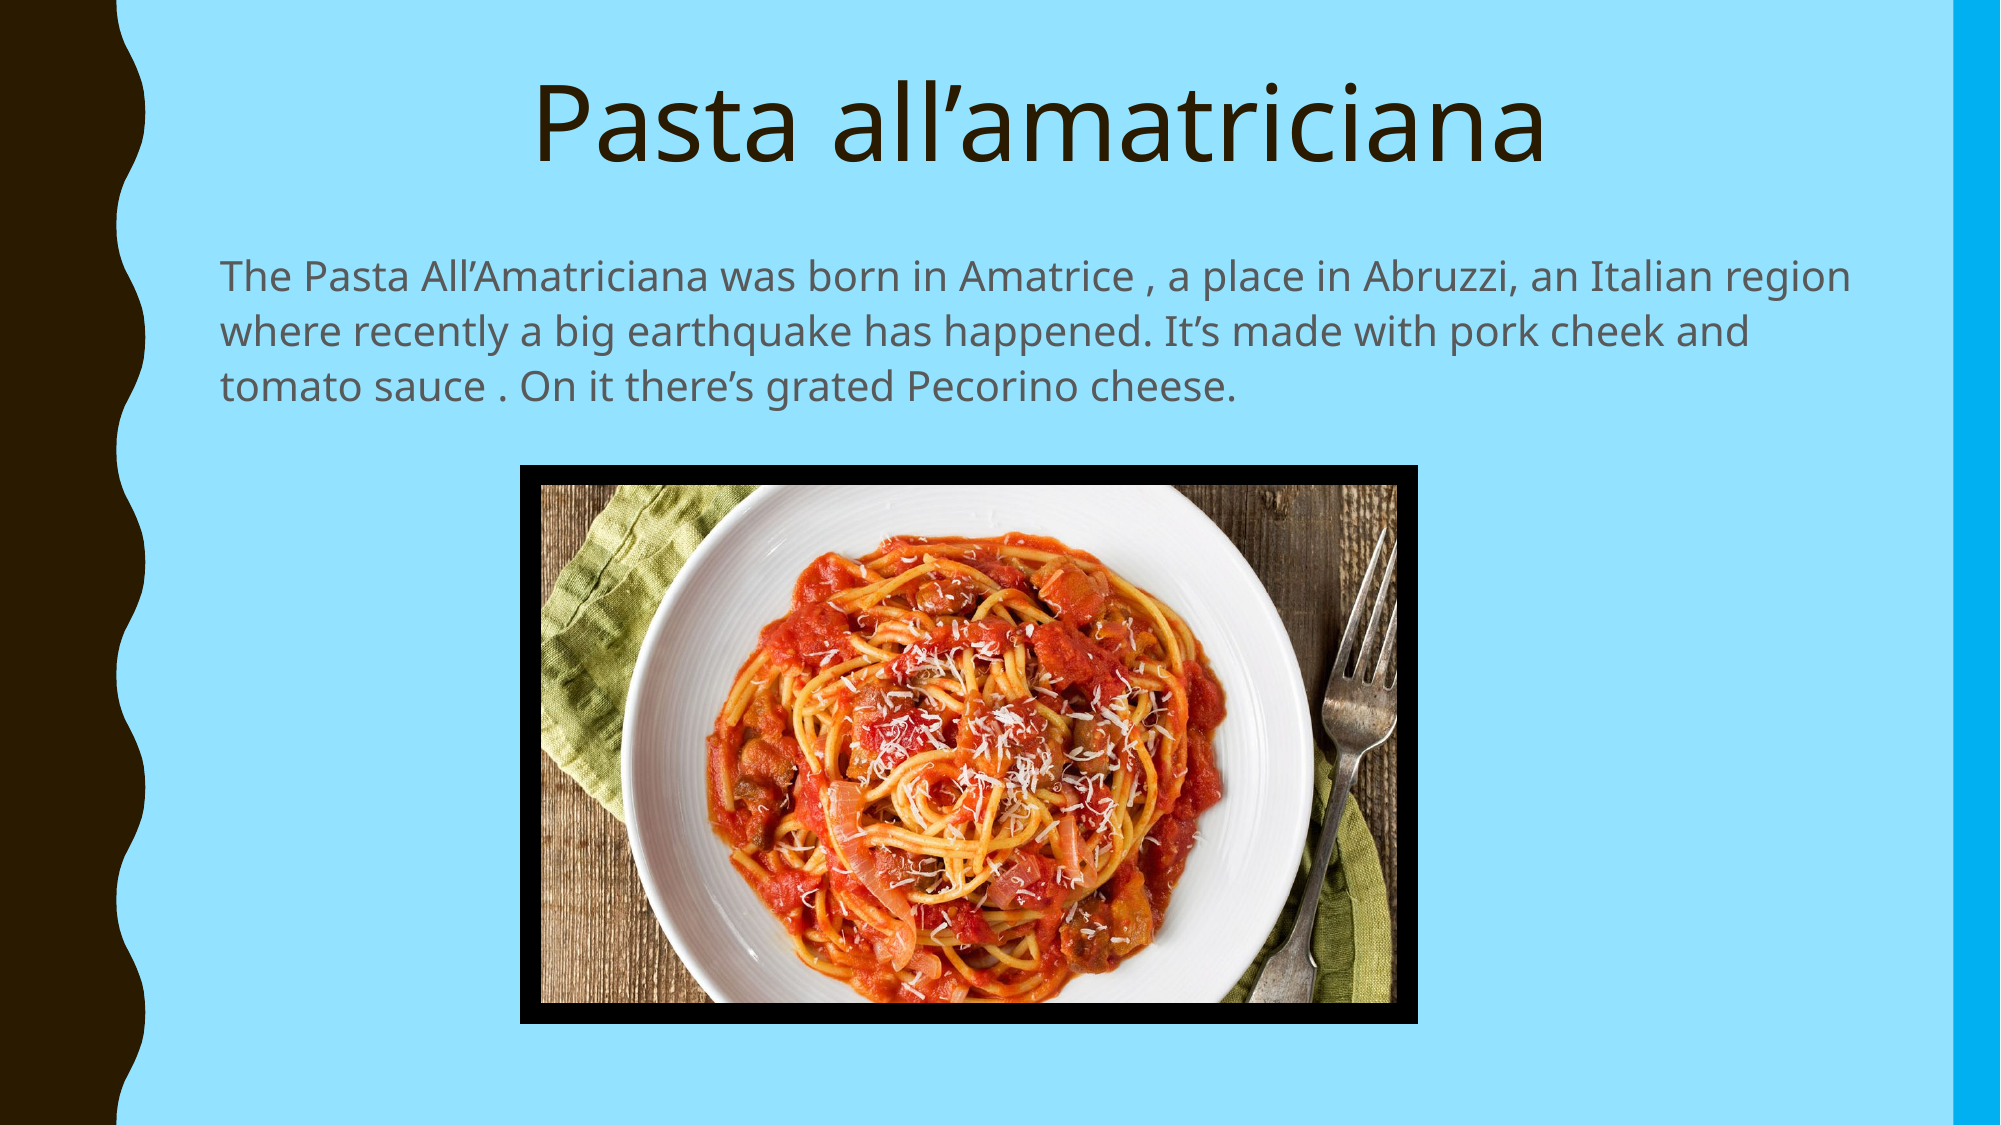

# Pasta all’amatriciana
The Pasta All’Amatriciana was born in Amatrice , a place in Abruzzi, an Italian region where recently a big earthquake has happened. It’s made with pork cheek and tomato sauce . On it there’s grated Pecorino cheese.